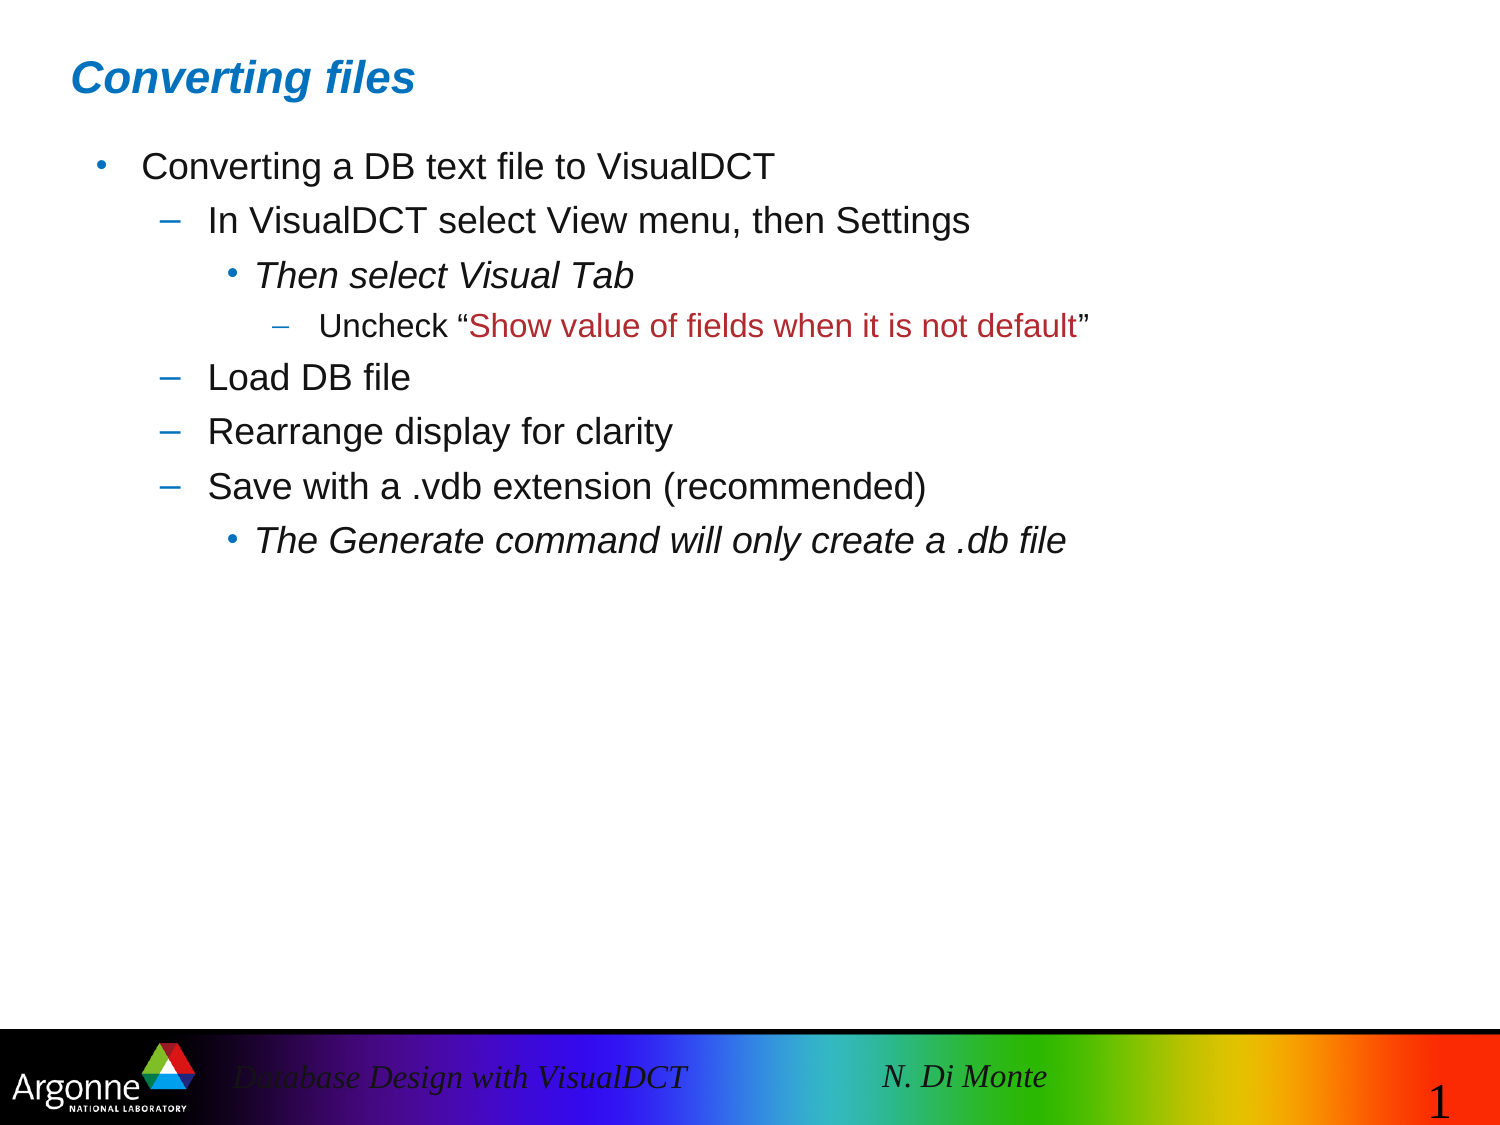

# Converting files
Converting a DB text file to VisualDCT
In VisualDCT select View menu, then Settings
Then select Visual Tab
Uncheck “Show value of fields when it is not default”
Load DB file
Rearrange display for clarity
Save with a .vdb extension (recommended)
The Generate command will only create a .db file
17